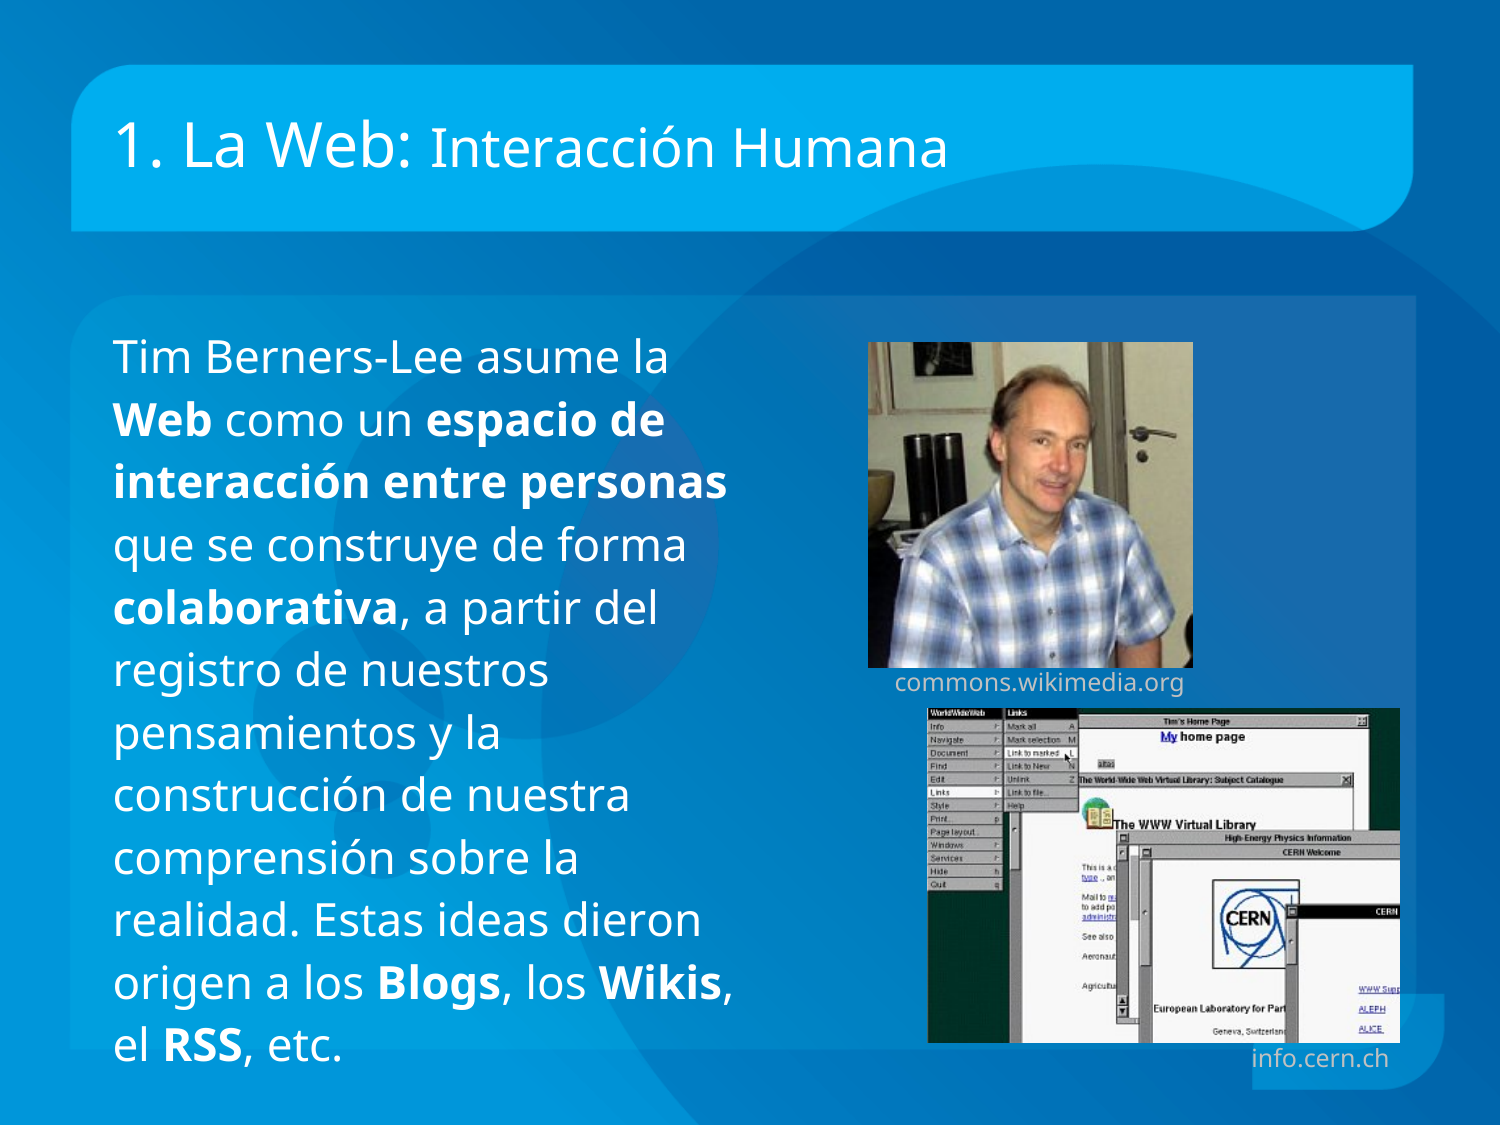

# 1. La Web: Interacción Humana
Tim Berners-Lee asume la Web como un espacio de interacción entre personas que se construye de forma colaborativa, a partir del registro de nuestros pensamientos y la construcción de nuestra comprensión sobre la realidad. Estas ideas dieron origen a los Blogs, los Wikis, el RSS, etc.
commons.wikimedia.org
info.cern.ch